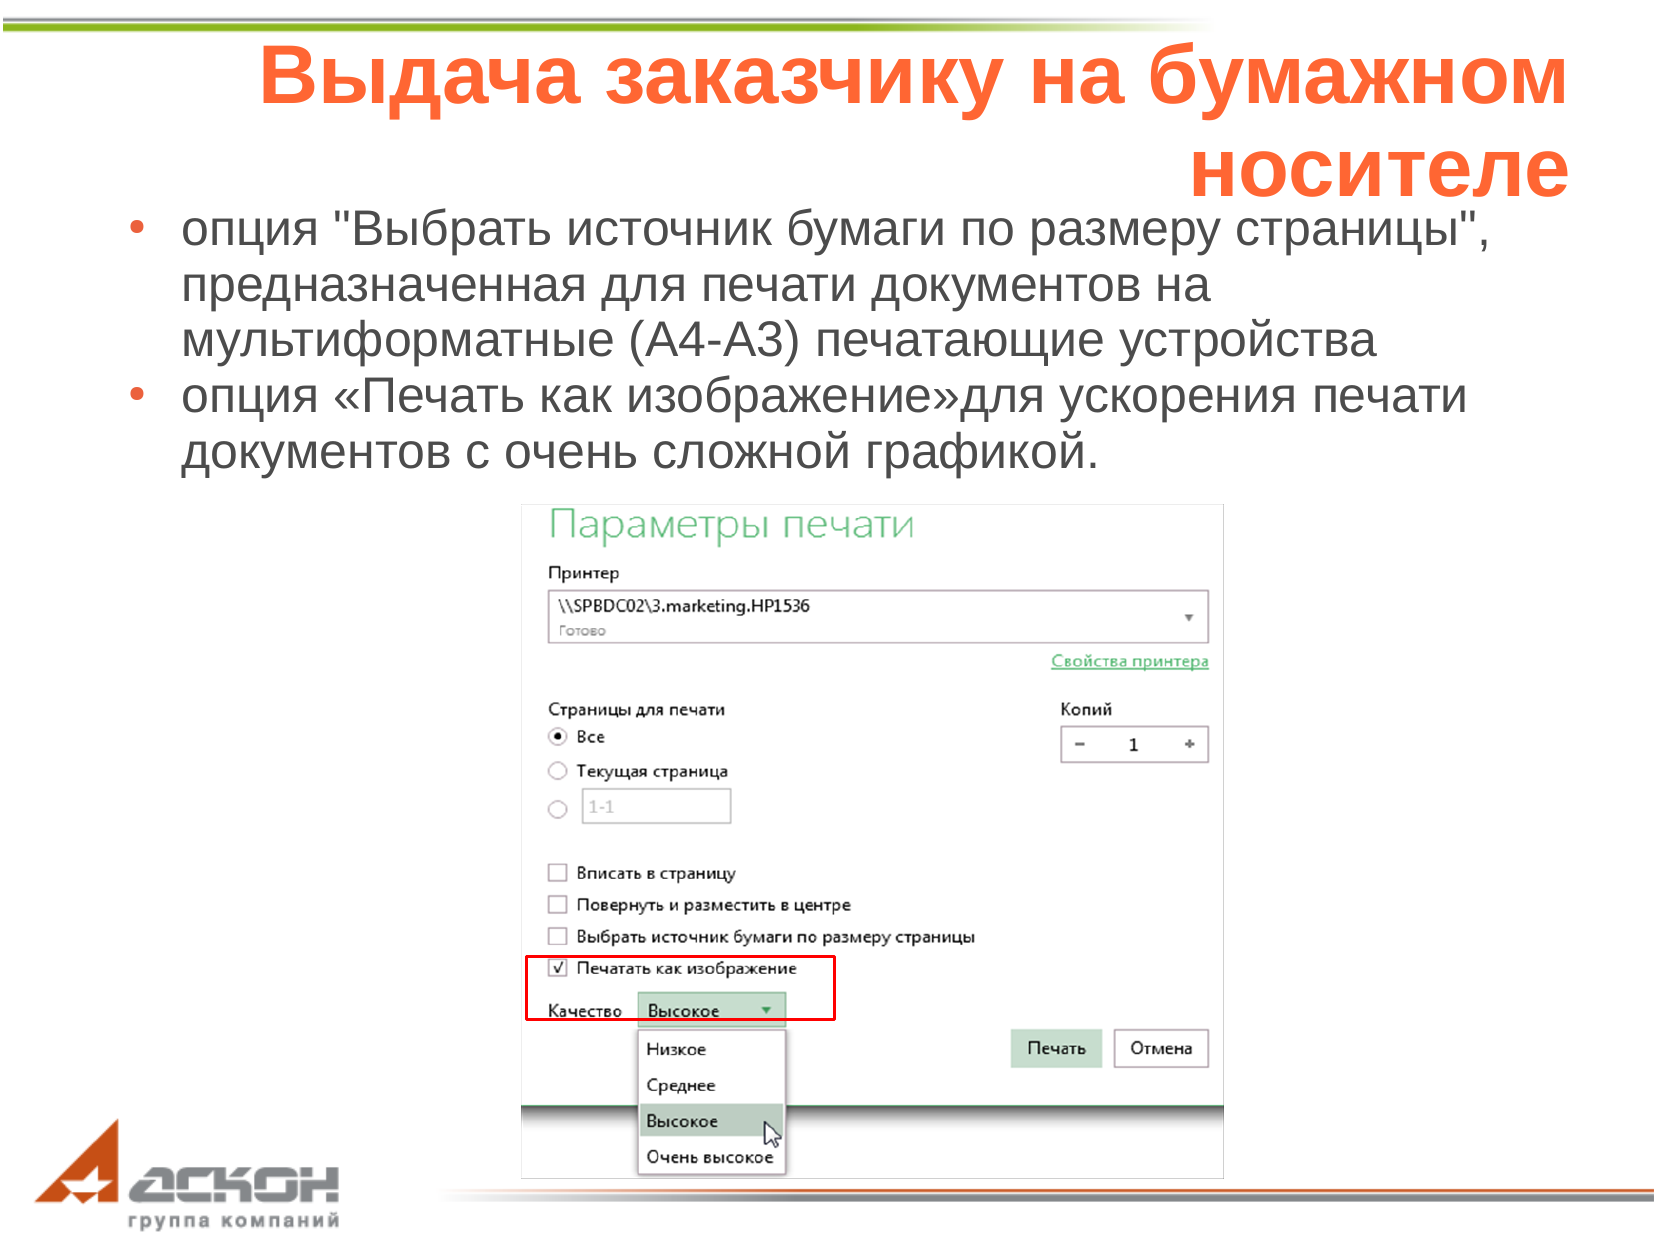

Выдача заказчику на бумажном носителе
# опция "Выбрать источник бумаги по размеру страницы", предназначенная для печати документов на мультиформатные (A4-A3) печатающие устройства
опция «Печать как изображение»для ускорения печати документов с очень сложной графикой.